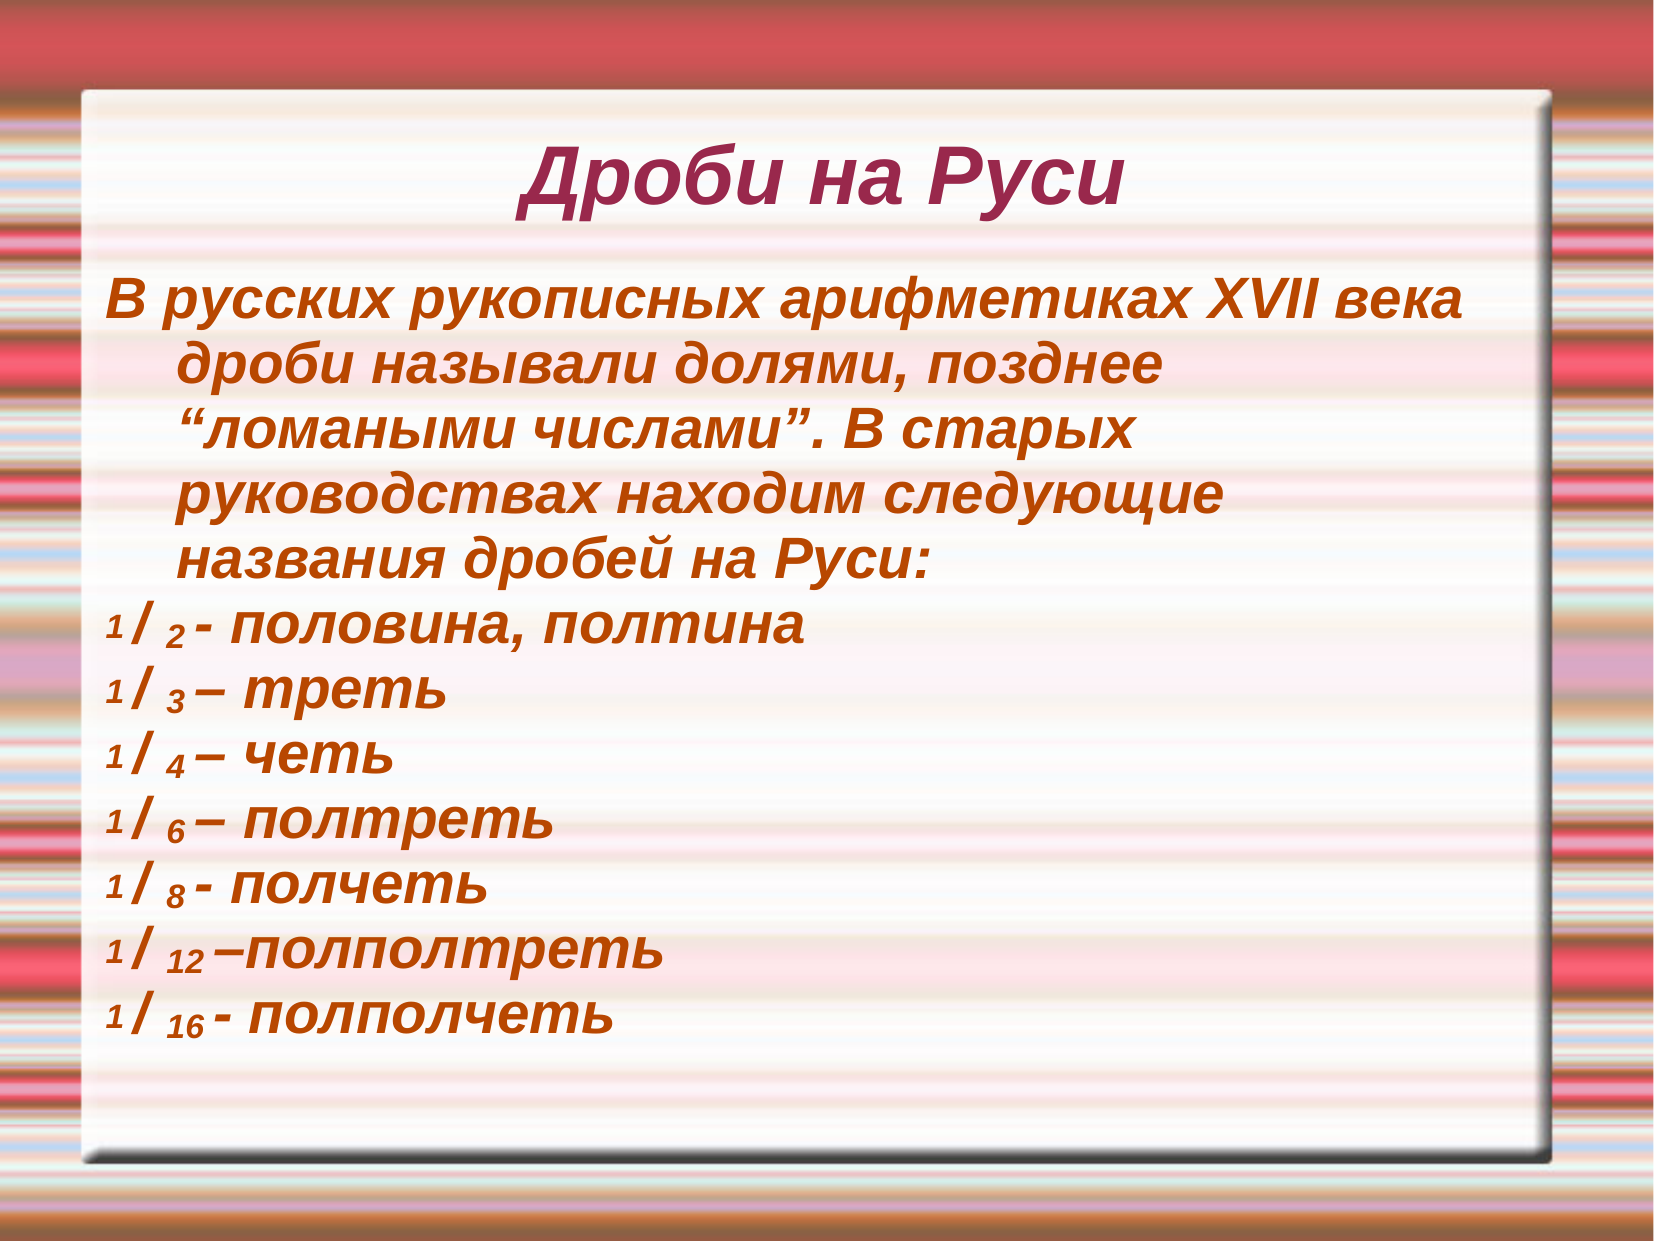

# Дроби на Руси
В русских рукописных арифметиках XVII века дроби называли долями, позднее “ломаными числами”. В старых руководствах находим следующие названия дробей на Руси:
1 / 2 - половина, полтина
1 / 3 – треть
1 / 4 – четь
1 / 6 – полтреть
1 / 8 - полчеть
1 / 12 –полполтреть
1 / 16 - полполчеть